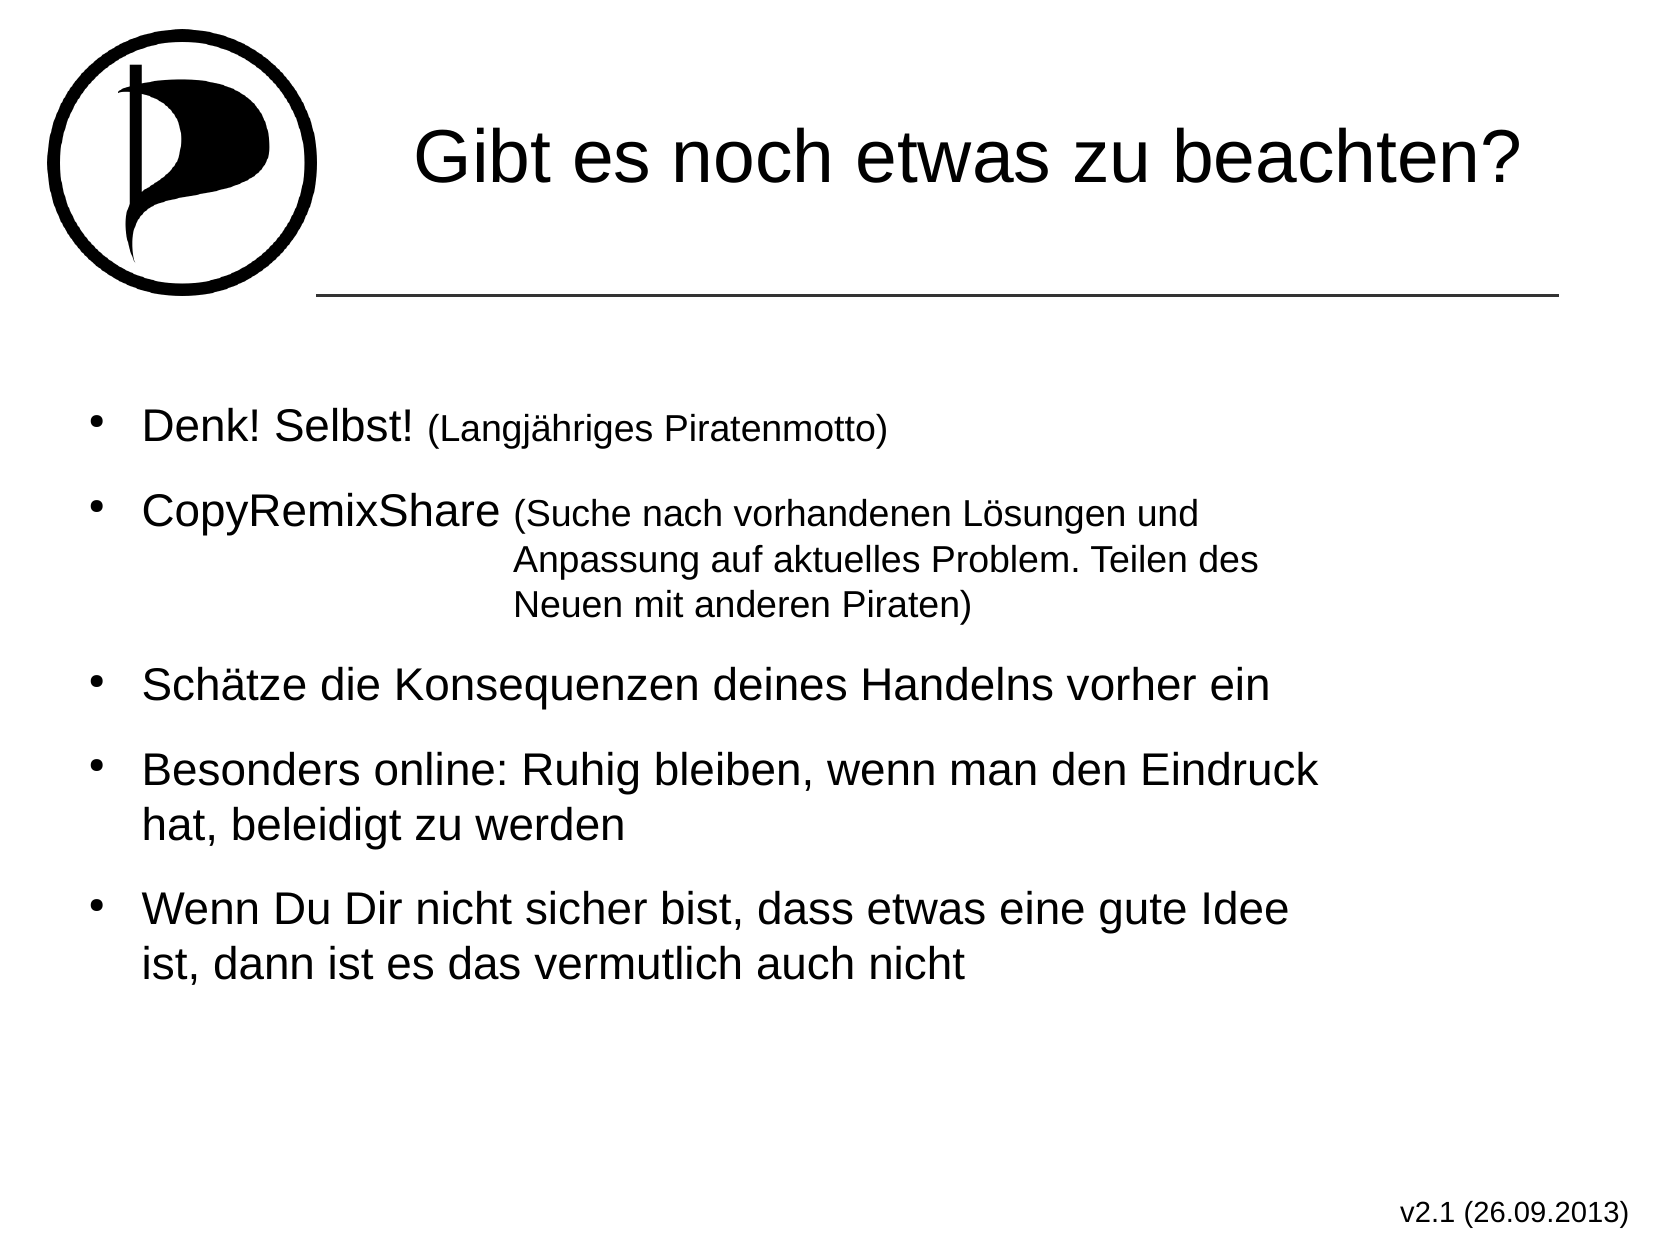

# Gibt es noch etwas zu beachten?
Denk! Selbst! (Langjähriges Piratenmotto)
CopyRemixShare (Suche nach vorhandenen Lösungen und Anpassung auf aktuelles Problem. Teilen des Neuen mit anderen Piraten)
Schätze die Konsequenzen deines Handelns vorher ein
Besonders online: Ruhig bleiben, wenn man den Eindruck hat, beleidigt zu werden
Wenn Du Dir nicht sicher bist, dass etwas eine gute Idee ist, dann ist es das vermutlich auch nicht
v2.1 (26.09.2013)